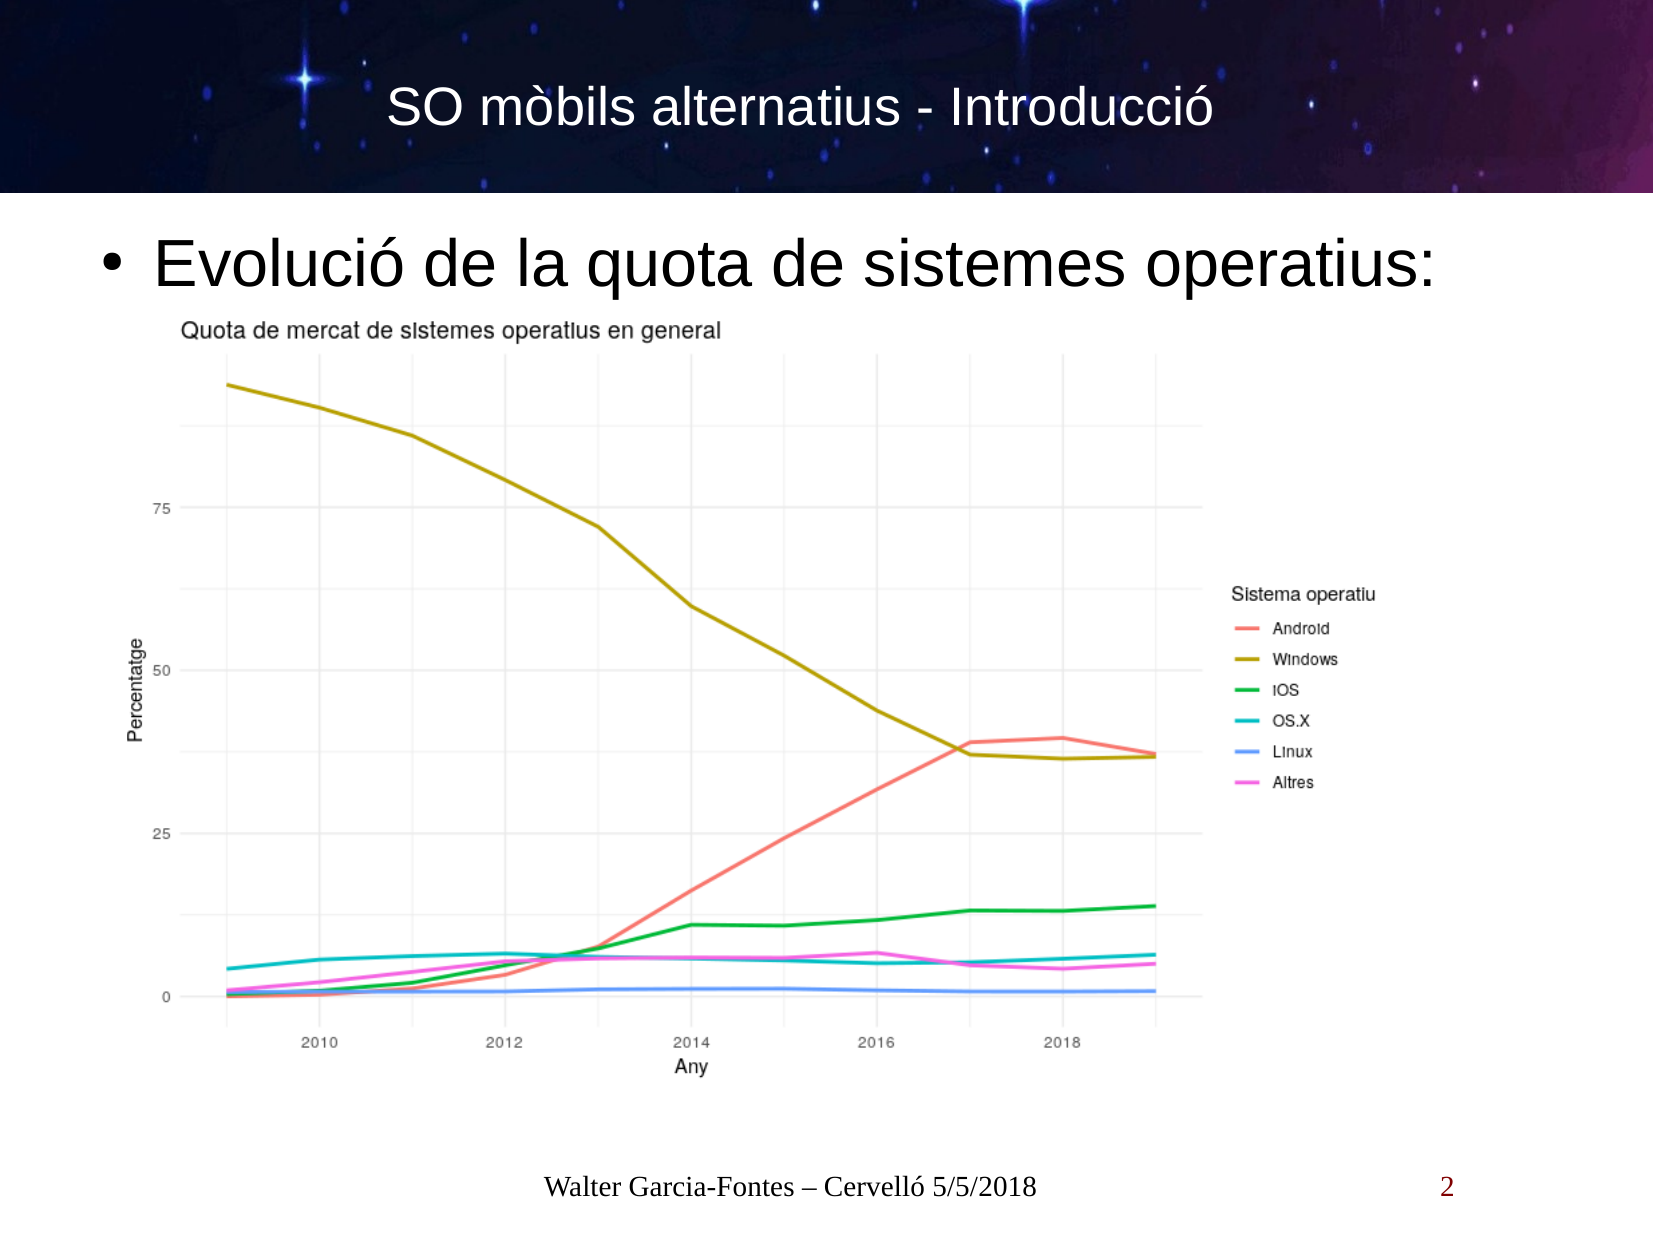

# SO mòbils alternatius - Introducció
Evolució de la quota de sistemes operatius:
Walter Garcia-Fontes - Cervelló - 5/05/2018
2